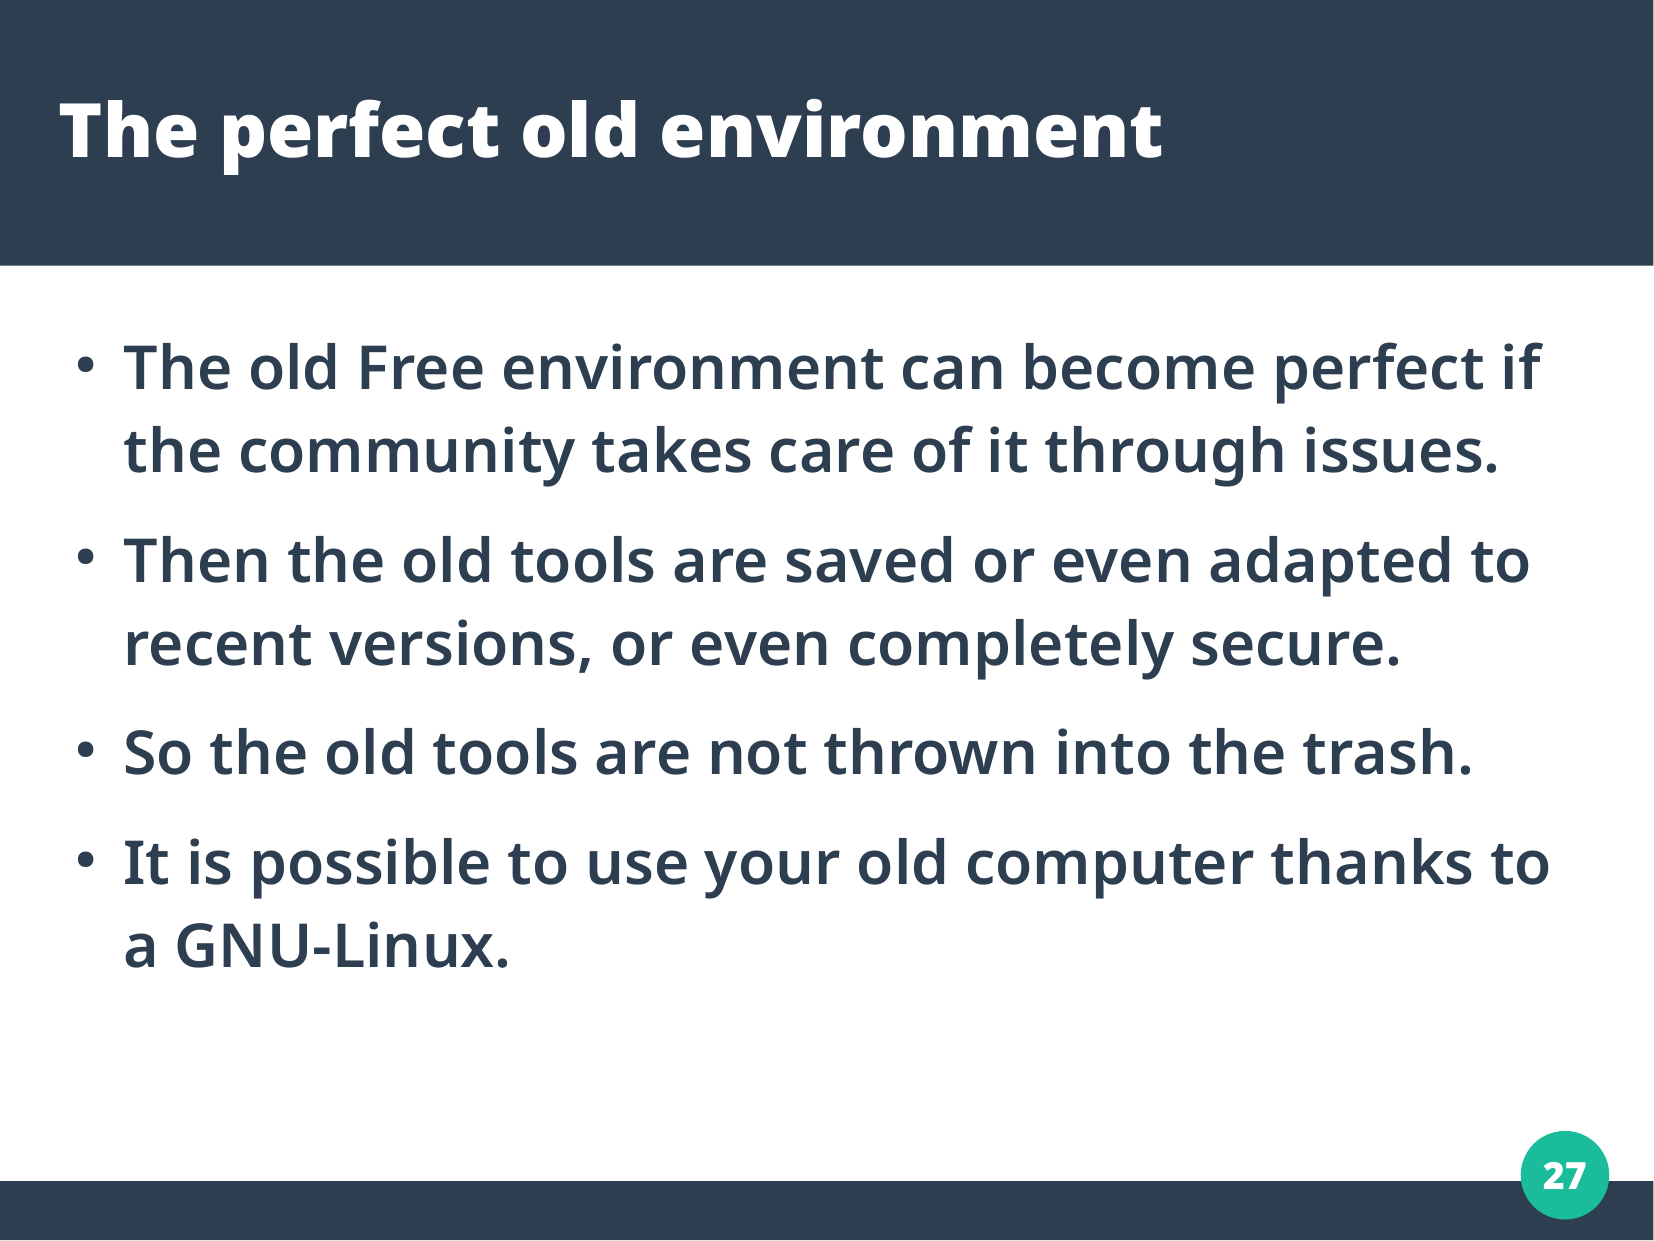

# The perfect old environment
The old Free environment can become perfect if the community takes care of it through issues.
Then the old tools are saved or even adapted to recent versions, or even completely secure.
So the old tools are not thrown into the trash.
It is possible to use your old computer thanks to a GNU-Linux.
27